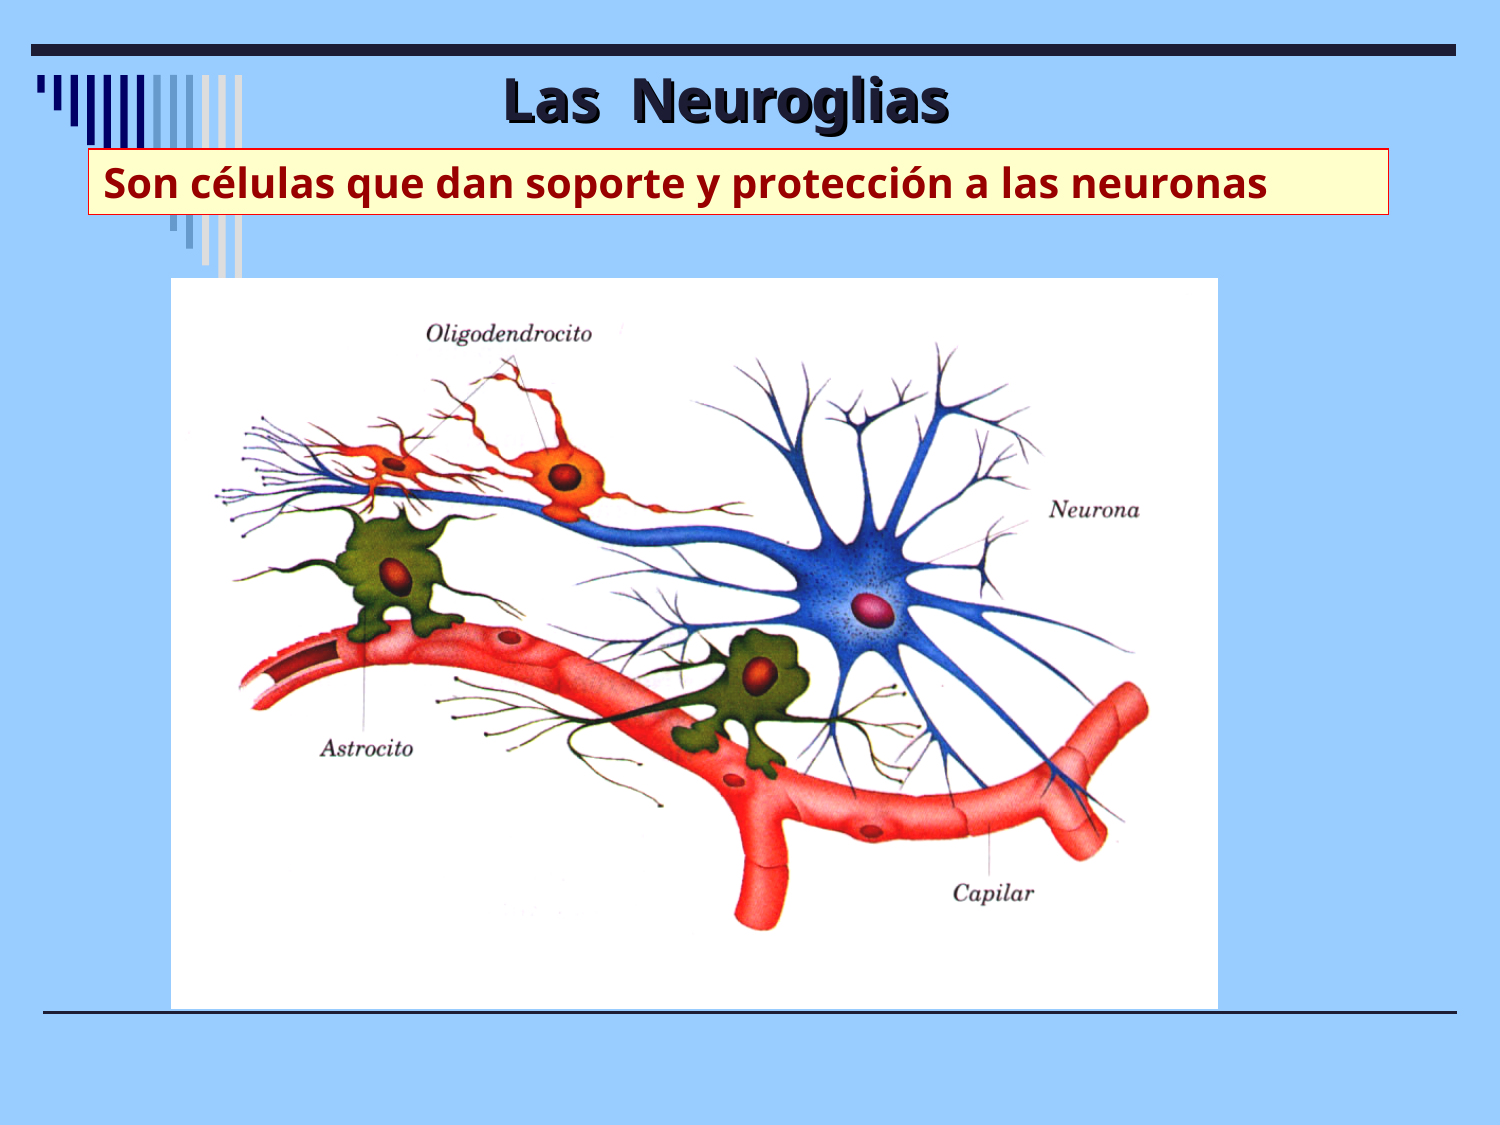

Las Neuroglias
Son células que dan soporte y protección a las neuronas